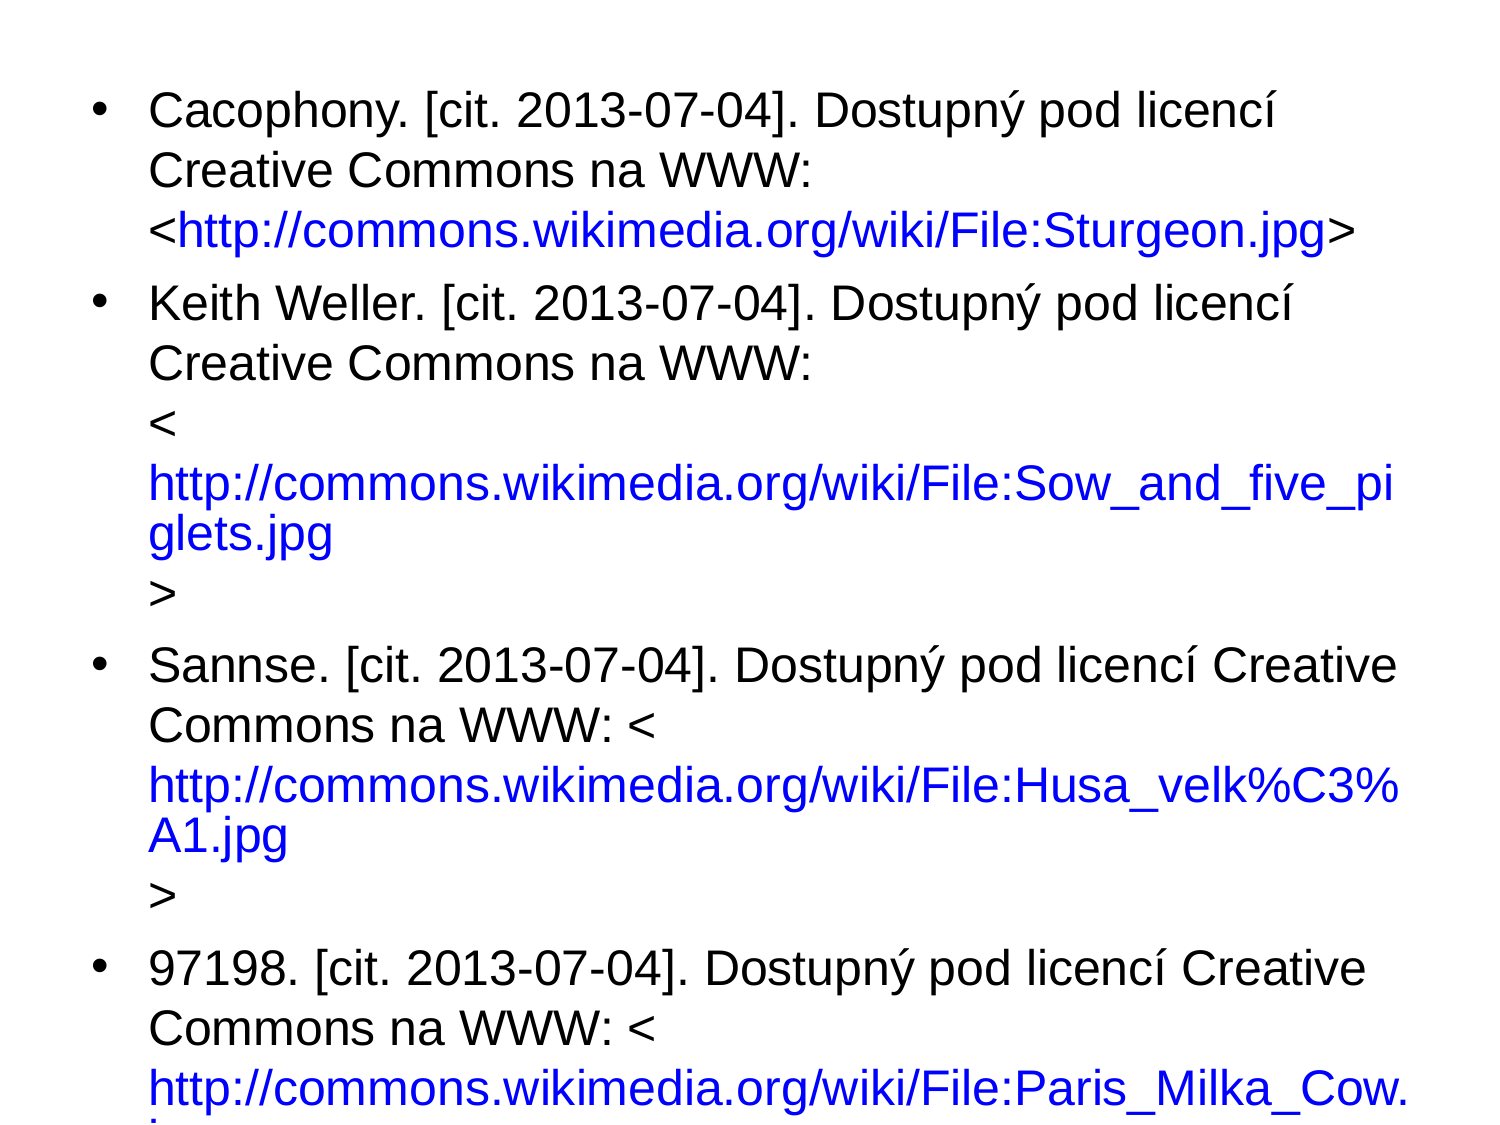

# Cacophony. [cit. 2013-07-04]. Dostupný pod licencí Creative Commons na WWW: <http://commons.wikimedia.org/wiki/File:Sturgeon.jpg>
Keith Weller. [cit. 2013-07-04]. Dostupný pod licencí Creative Commons na WWW:
<http://commons.wikimedia.org/wiki/File:Sow_and_five_piglets.jpg>
Sannse. [cit. 2013-07-04]. Dostupný pod licencí Creative Commons na WWW: <http://commons.wikimedia.org/wiki/File:Husa_velk%C3%A1.jpg>
97198. [cit. 2013-07-04]. Dostupný pod licencí Creative Commons na WWW: <http://commons.wikimedia.org/wiki/File:Paris_Milka_Cow.jpg>